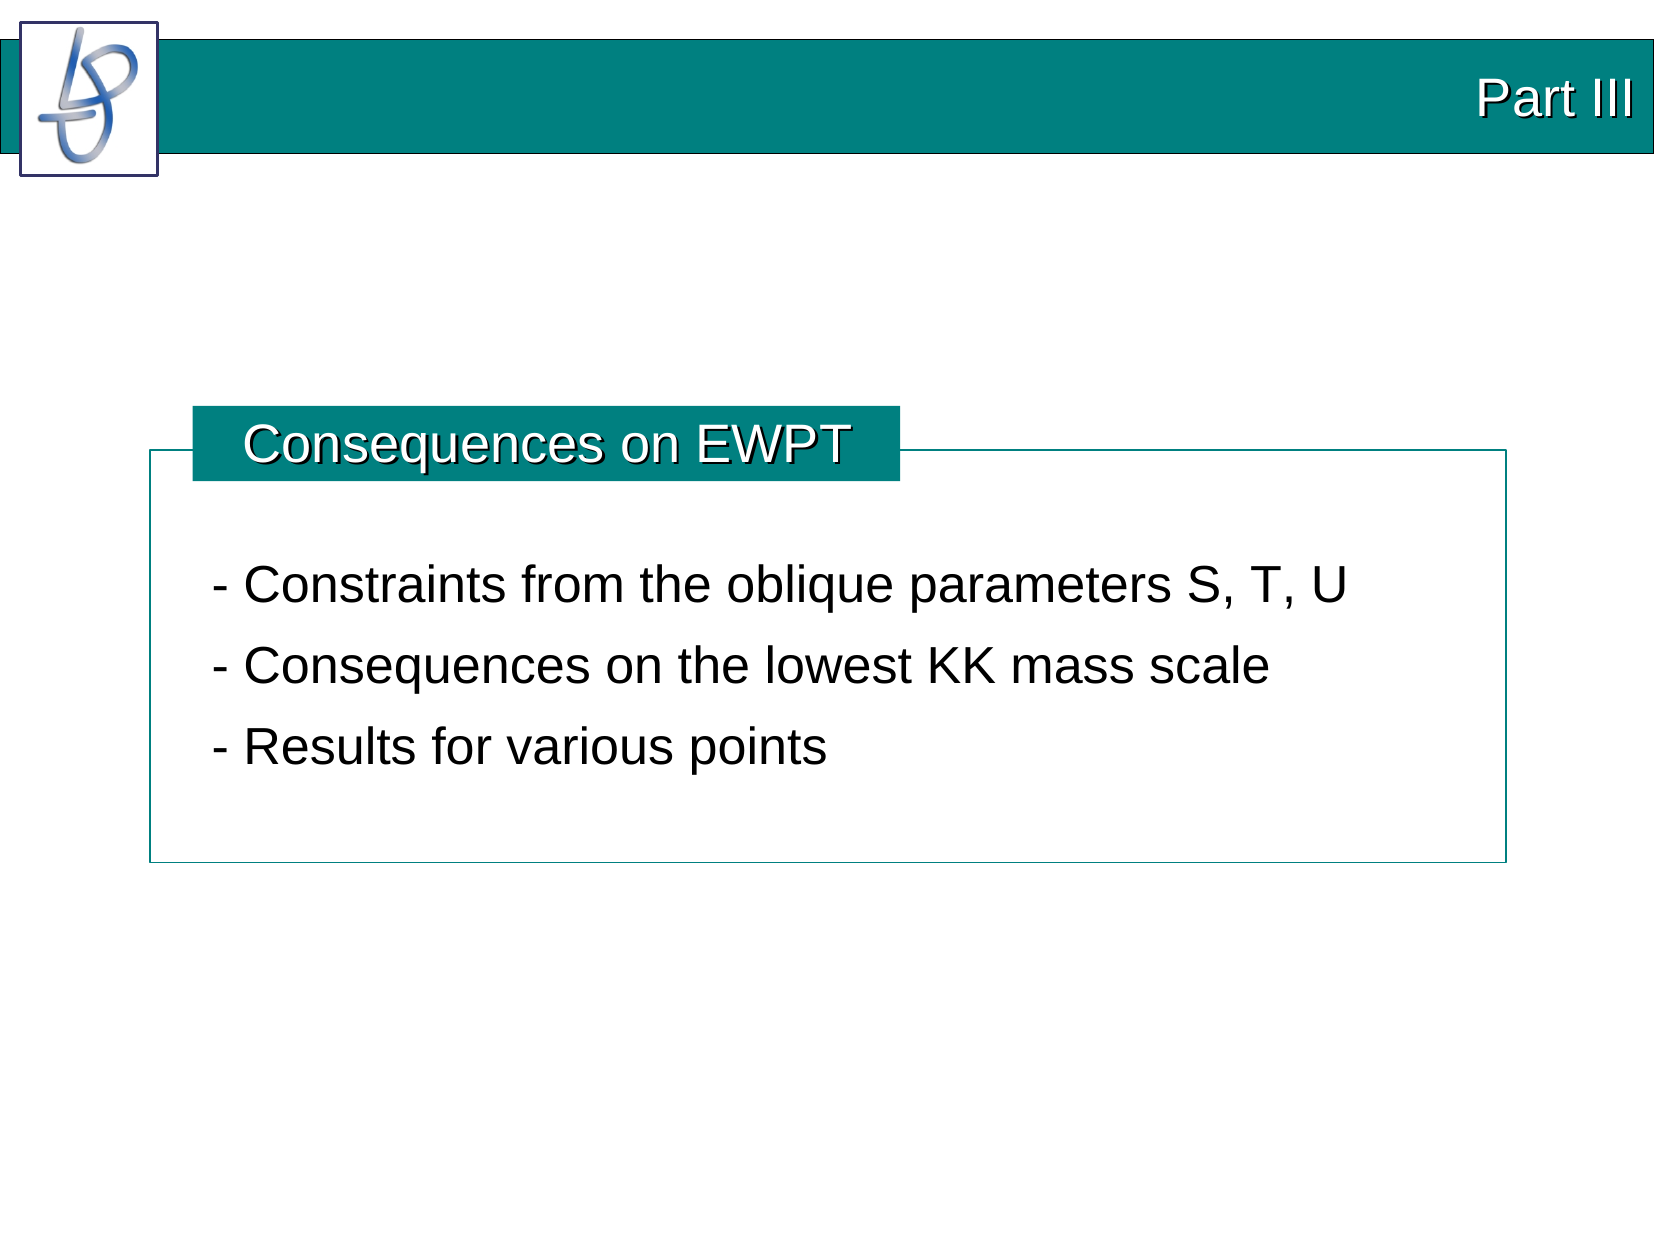

Part III
Consequences on EWPT
- Constraints from the oblique parameters S, T, U
- Consequences on the lowest KK mass scale
- Results for various points